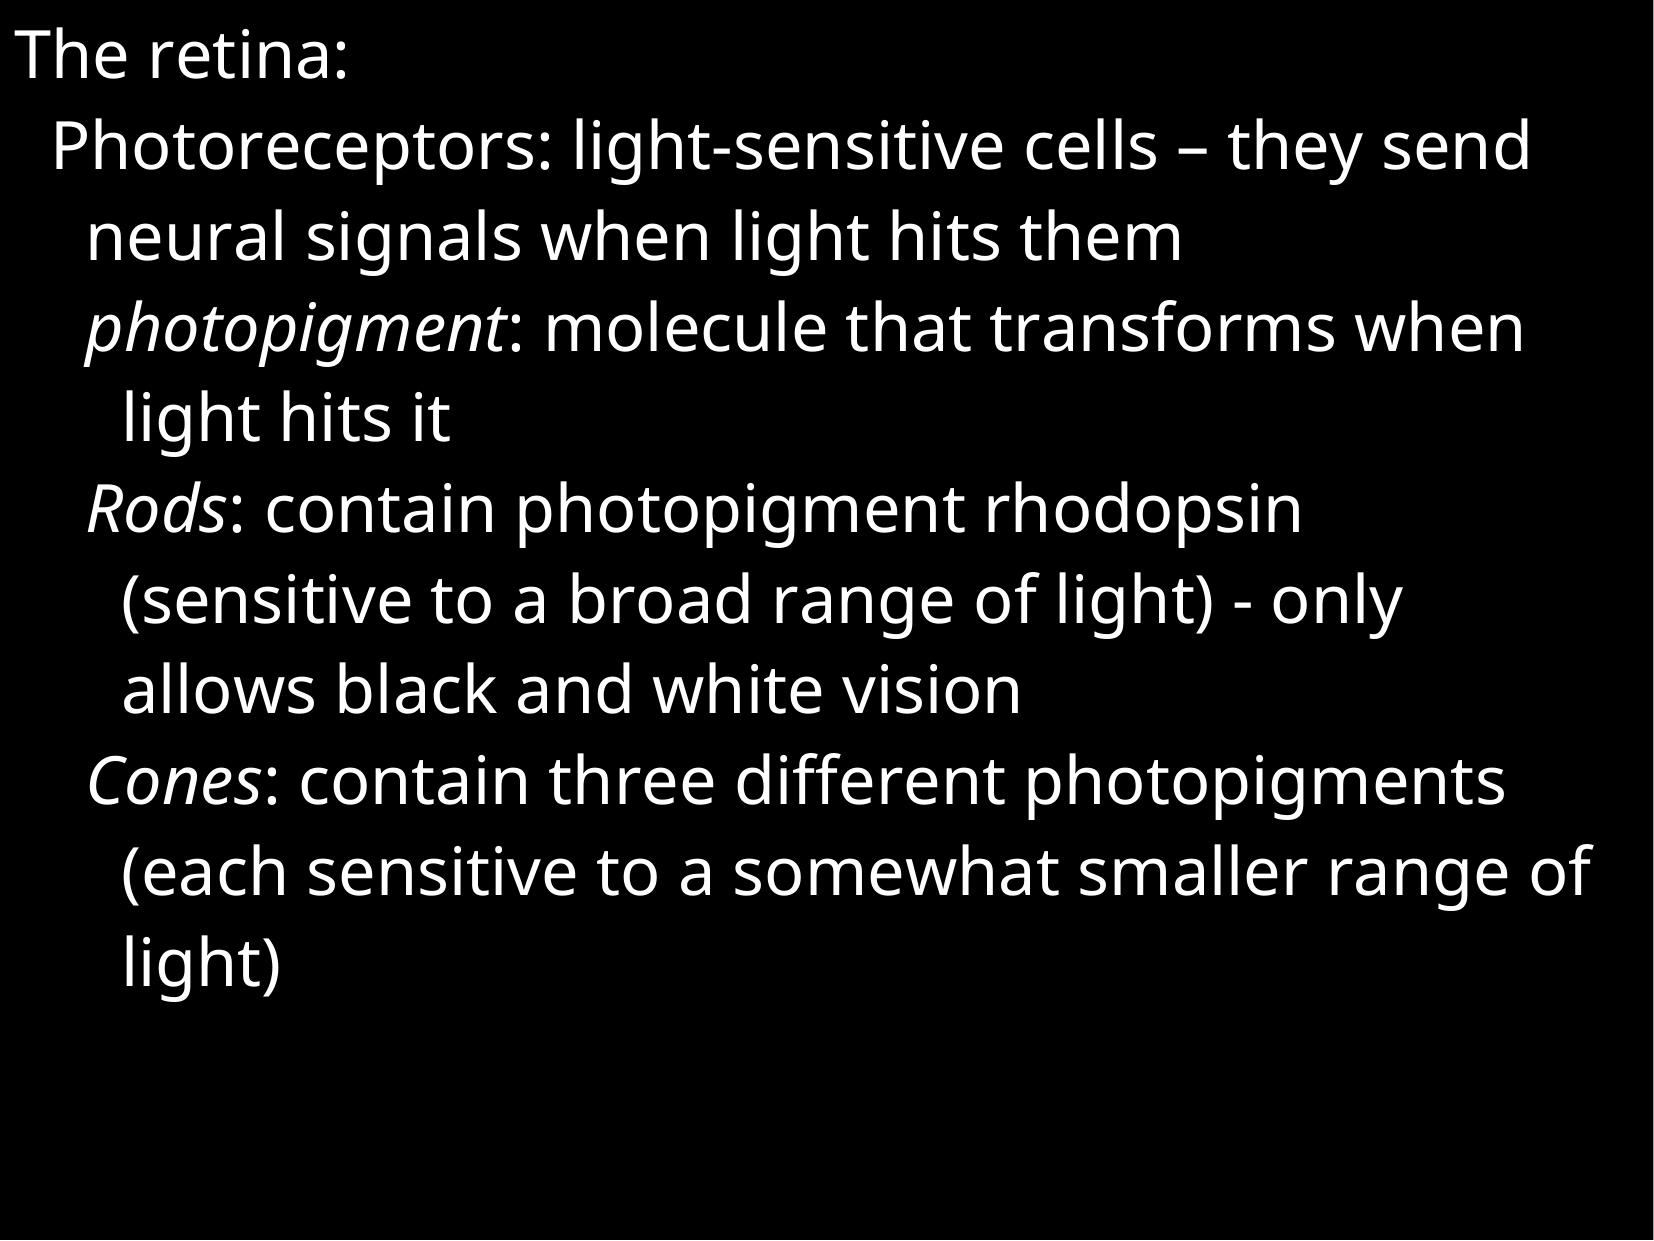

The retina:
Photoreceptors: light-sensitive cells – they send neural signals when light hits them
photopigment: molecule that transforms when light hits it
Rods: contain photopigment rhodopsin (sensitive to a broad range of light) - only allows black and white vision
Cones: contain three different photopigments (each sensitive to a somewhat smaller range of light)